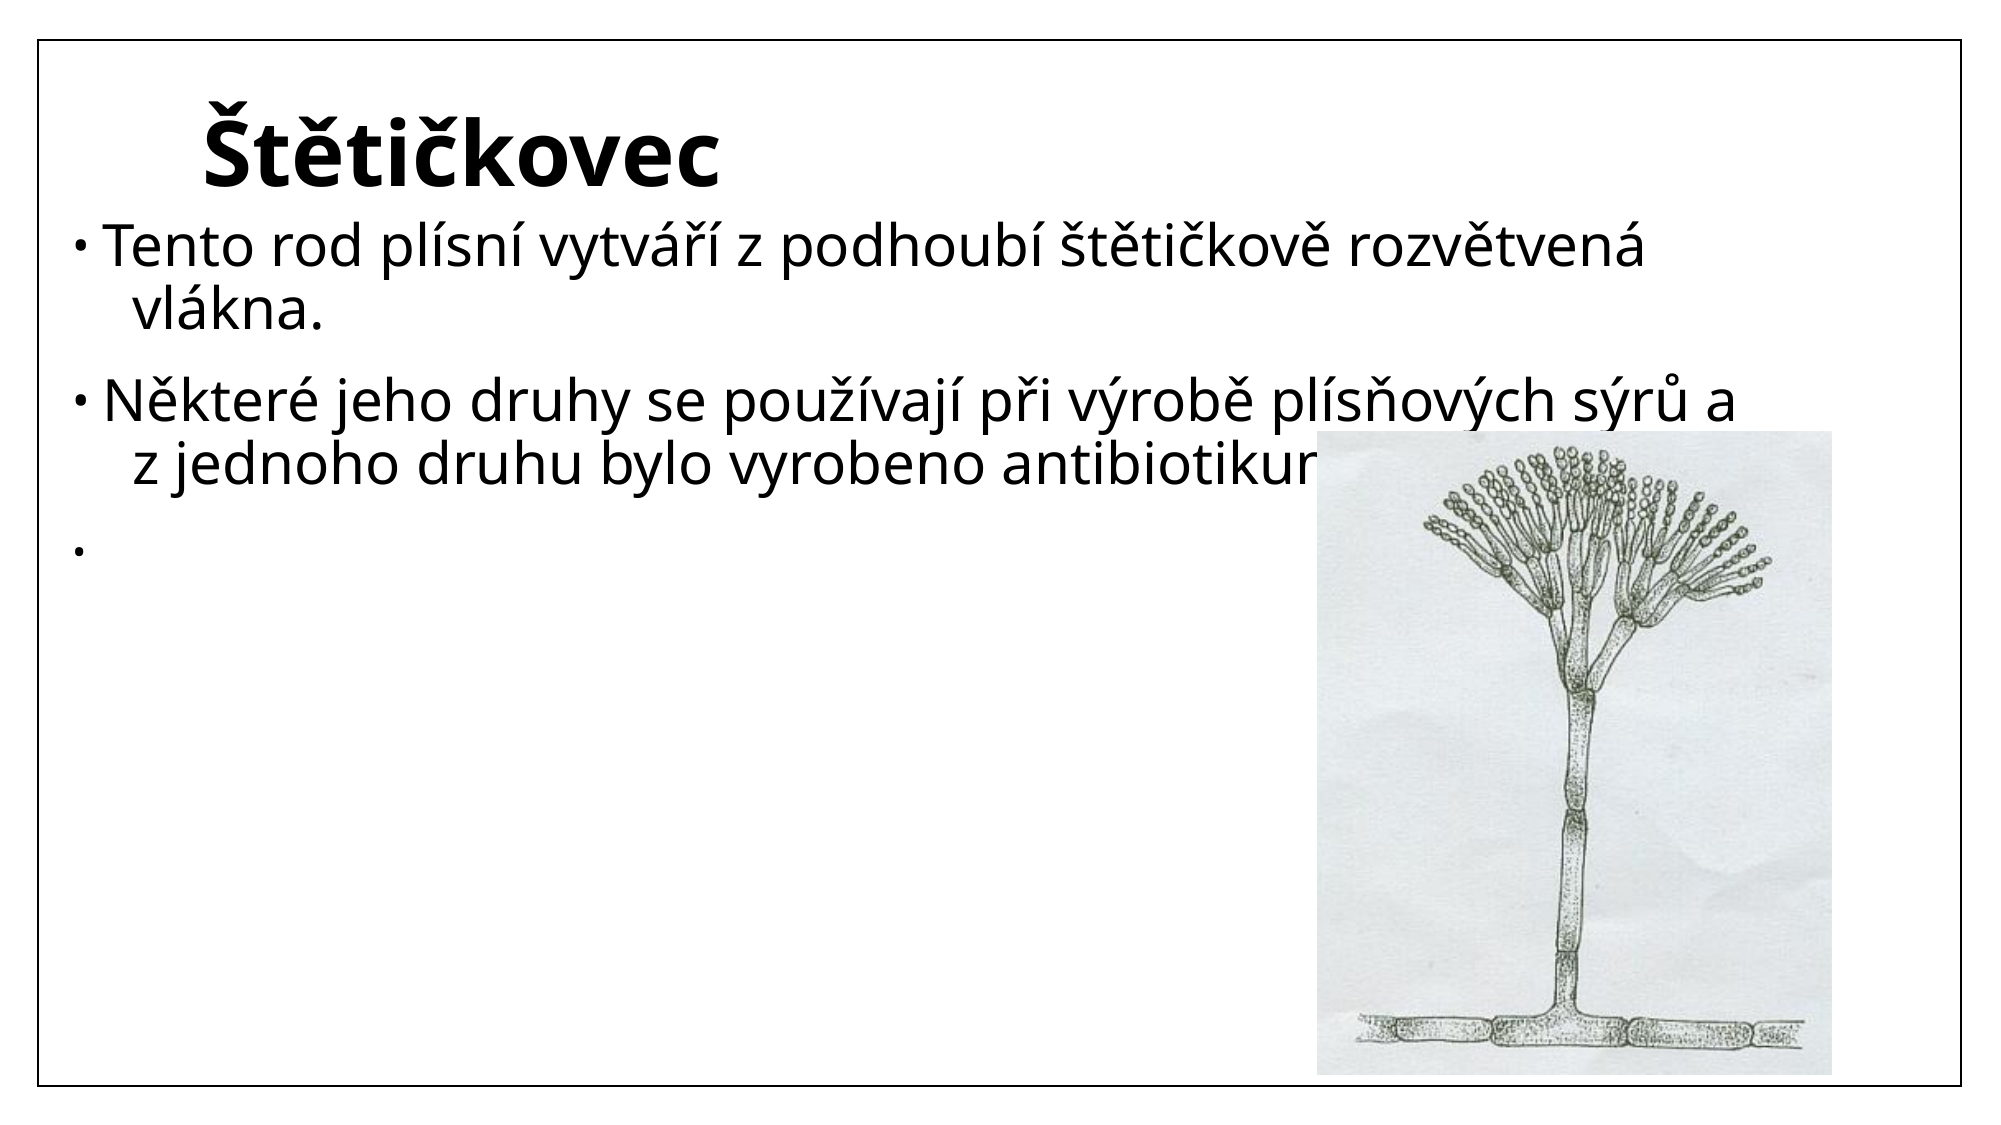

# Štětičkovec
Tento rod plísní vytváří z podhoubí štětičkově rozvětvená vlákna.
Některé jeho druhy se používají při výrobě plísňových sýrů a z jednoho druhu bylo vyrobeno antibiotikum Penicilín.